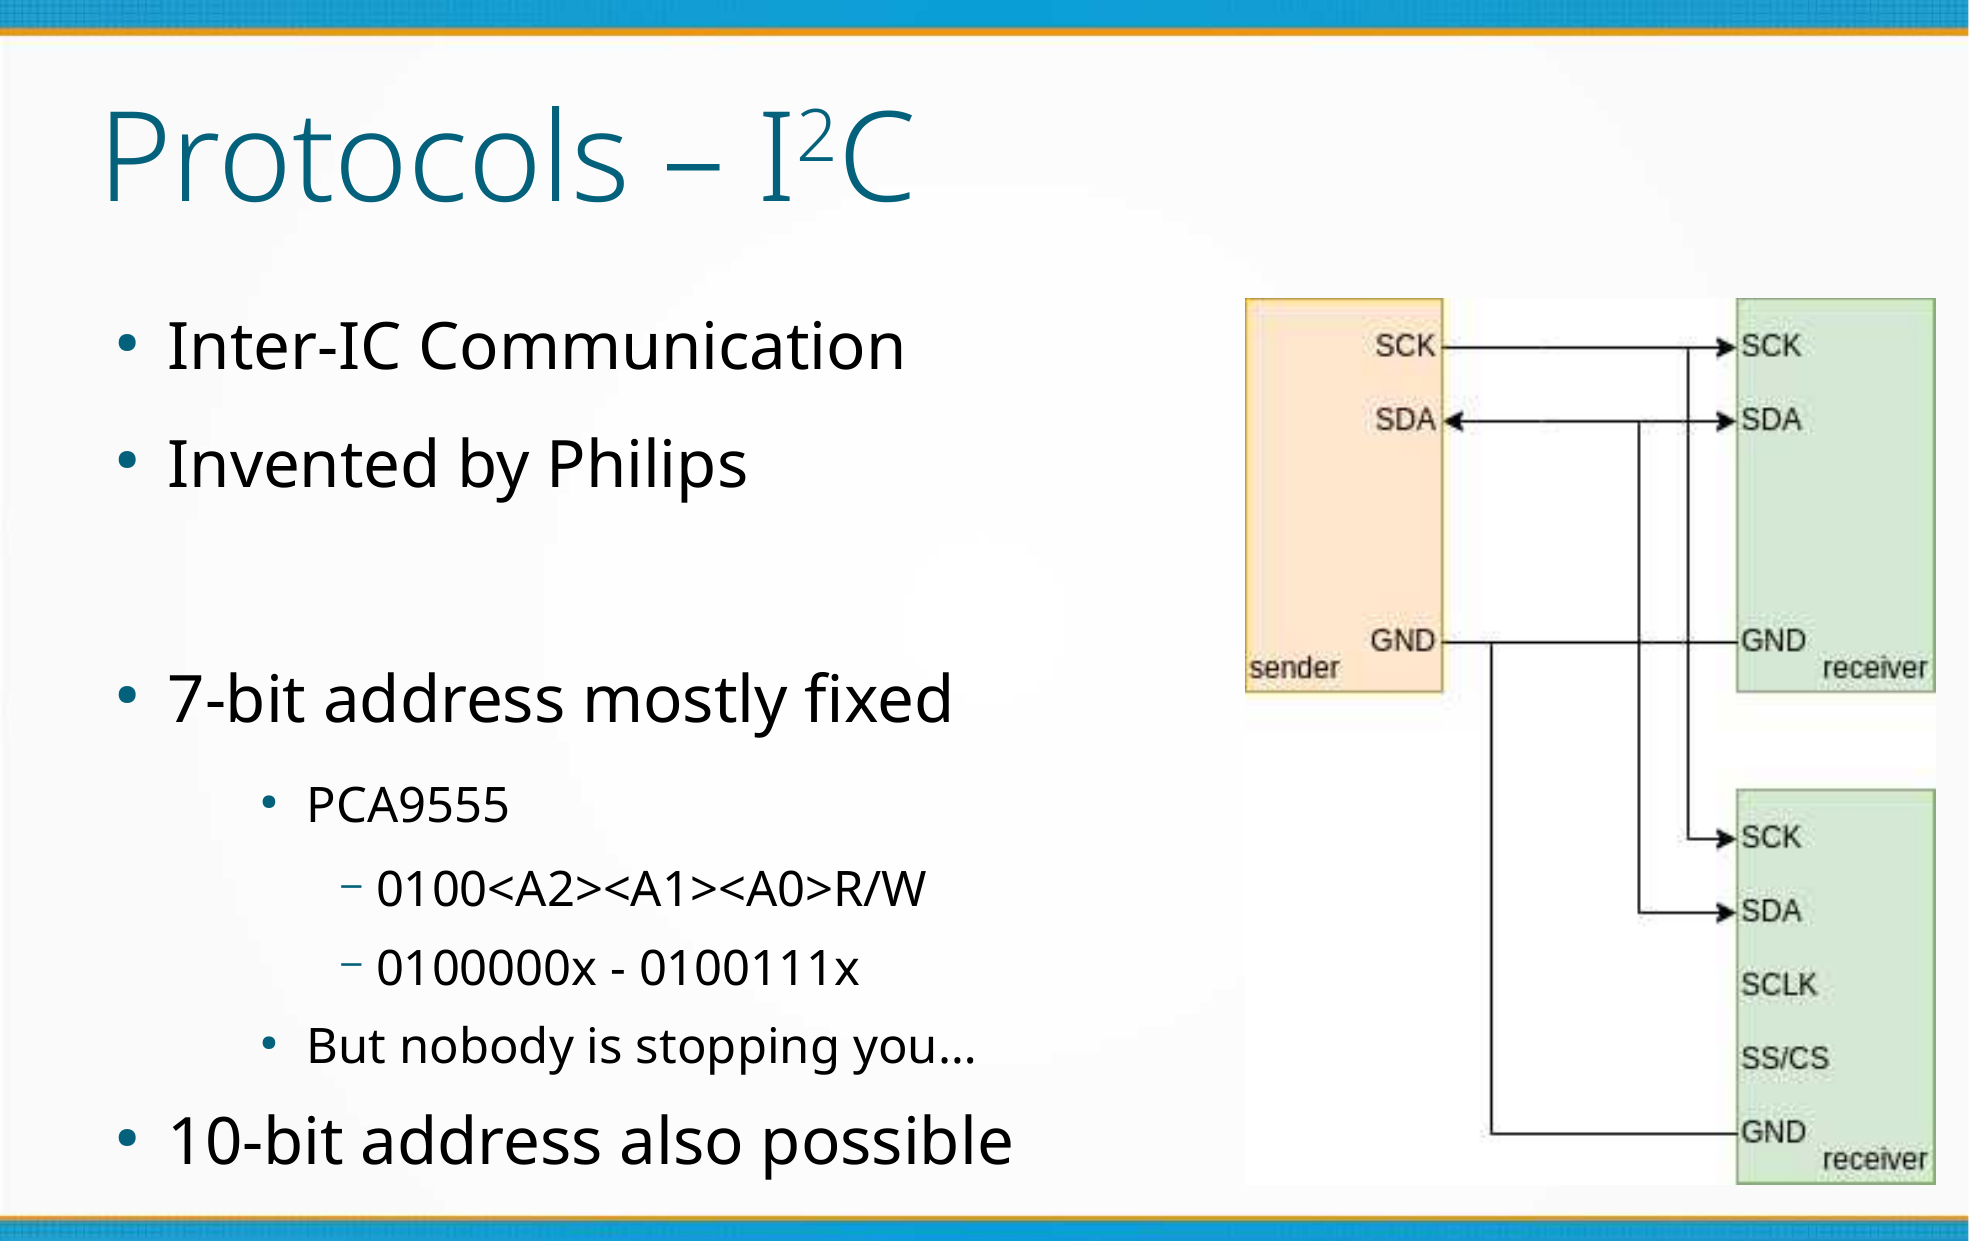

# Protocols – I2C
Inter-IC Communication
Invented by Philips
7-bit address mostly fixed
PCA9555
0100<A2><A1><A0>R/W
0100000x - 0100111x
But nobody is stopping you…
10-bit address also possible